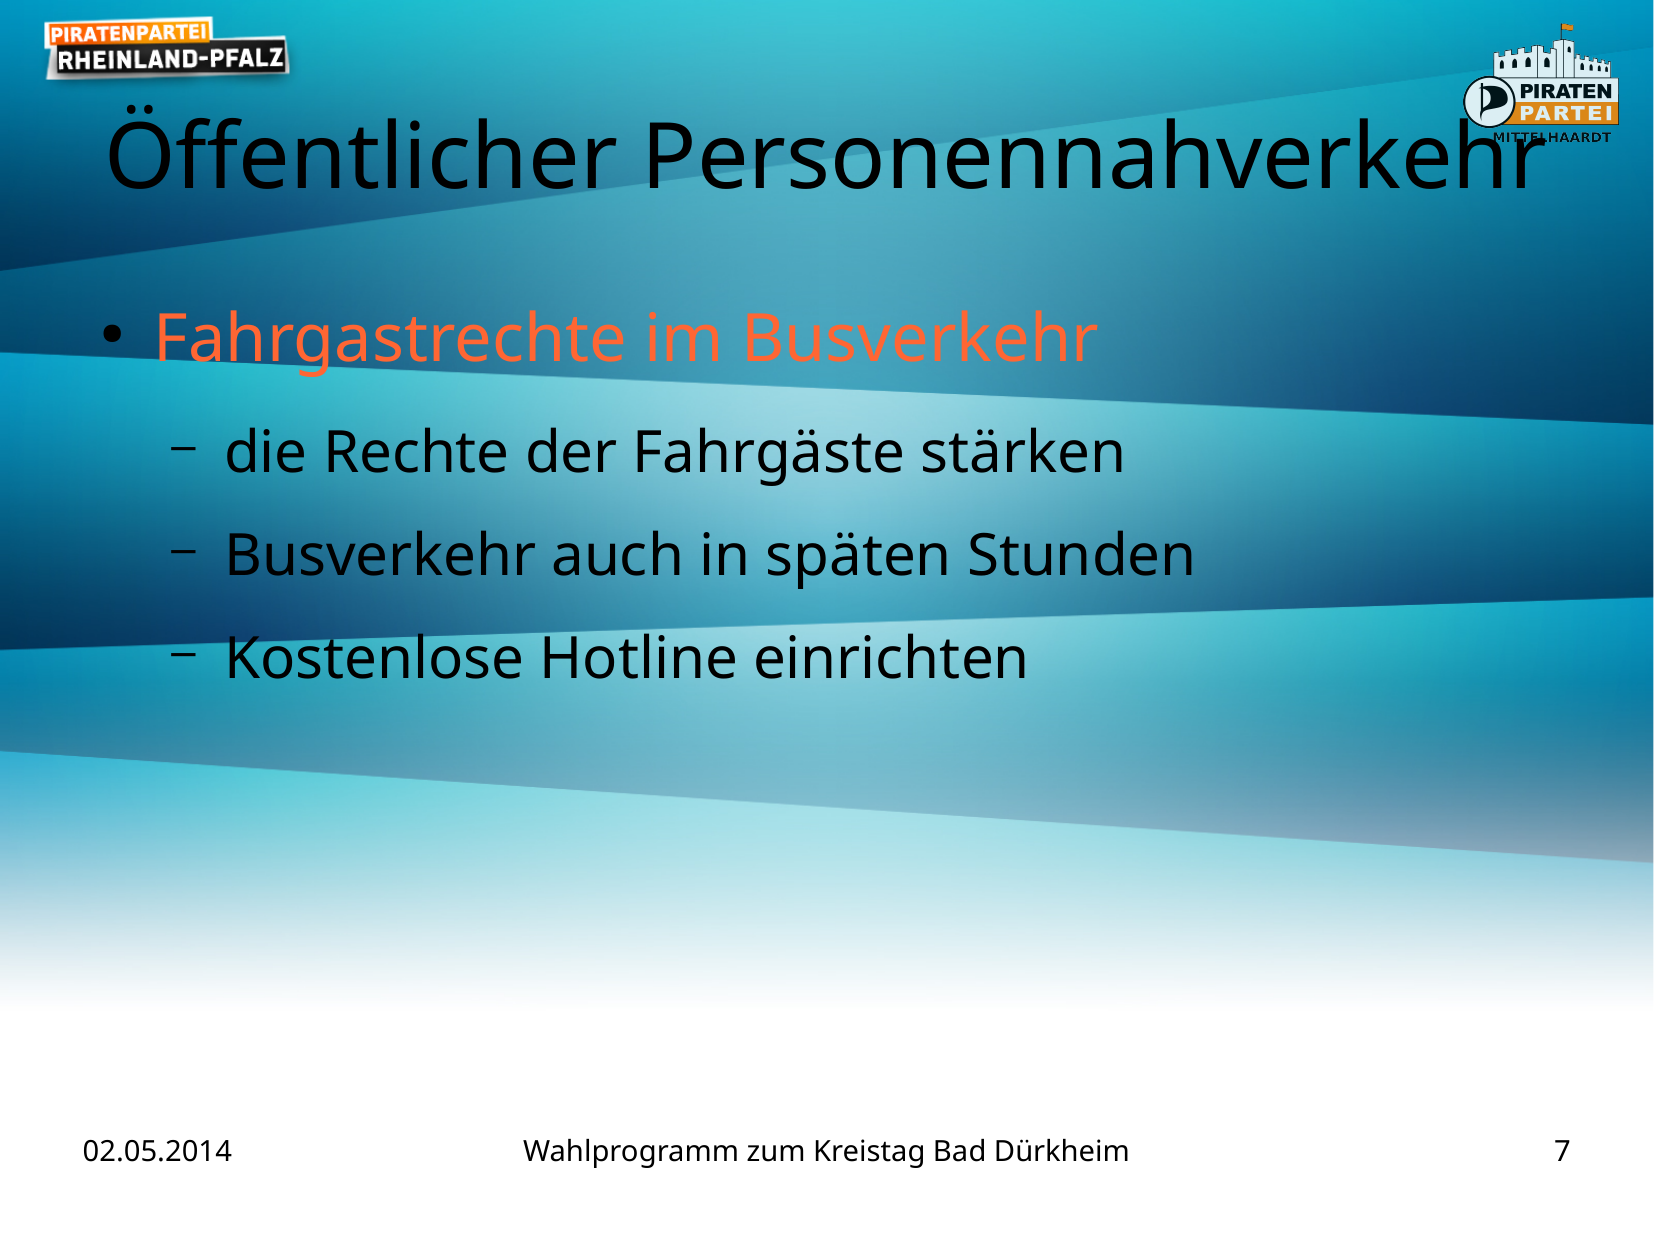

# Öffentlicher Personennahverkehr
Fahrgastrechte im Busverkehr
die Rechte der Fahrgäste stärken
Busverkehr auch in späten Stunden
Kostenlose Hotline einrichten
02.05.2014
Wahlprogramm zum Kreistag Bad Dürkheim
7